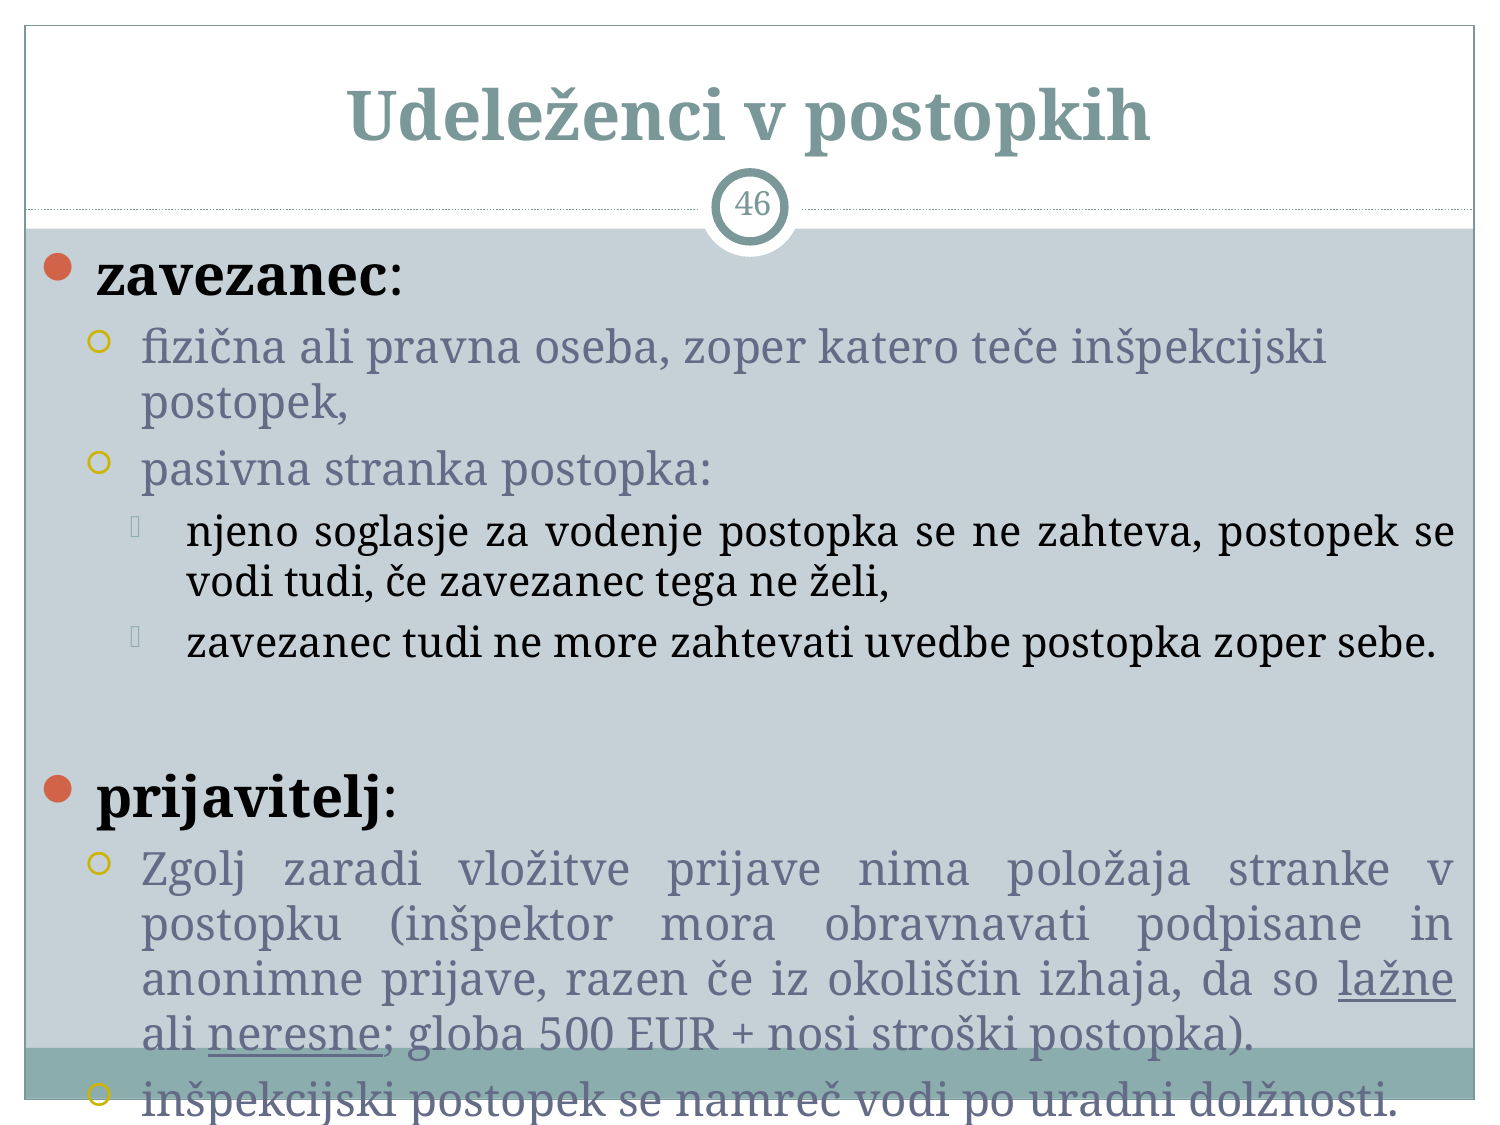

# Udeleženci v postopkih
zavezanec:
fizična ali pravna oseba, zoper katero teče inšpekcijski postopek,
pasivna stranka postopka:
njeno soglasje za vodenje postopka se ne zahteva, postopek se vodi tudi, če zavezanec tega ne želi,
zavezanec tudi ne more zahtevati uvedbe postopka zoper sebe.
prijavitelj:
Zgolj zaradi vložitve prijave nima položaja stranke v postopku (inšpektor mora obravnavati podpisane in anonimne prijave, razen če iz okoliščin izhaja, da so lažne ali neresne; globa 500 EUR + nosi stroški postopka).
inšpekcijski postopek se namreč vodi po uradni dolžnosti.